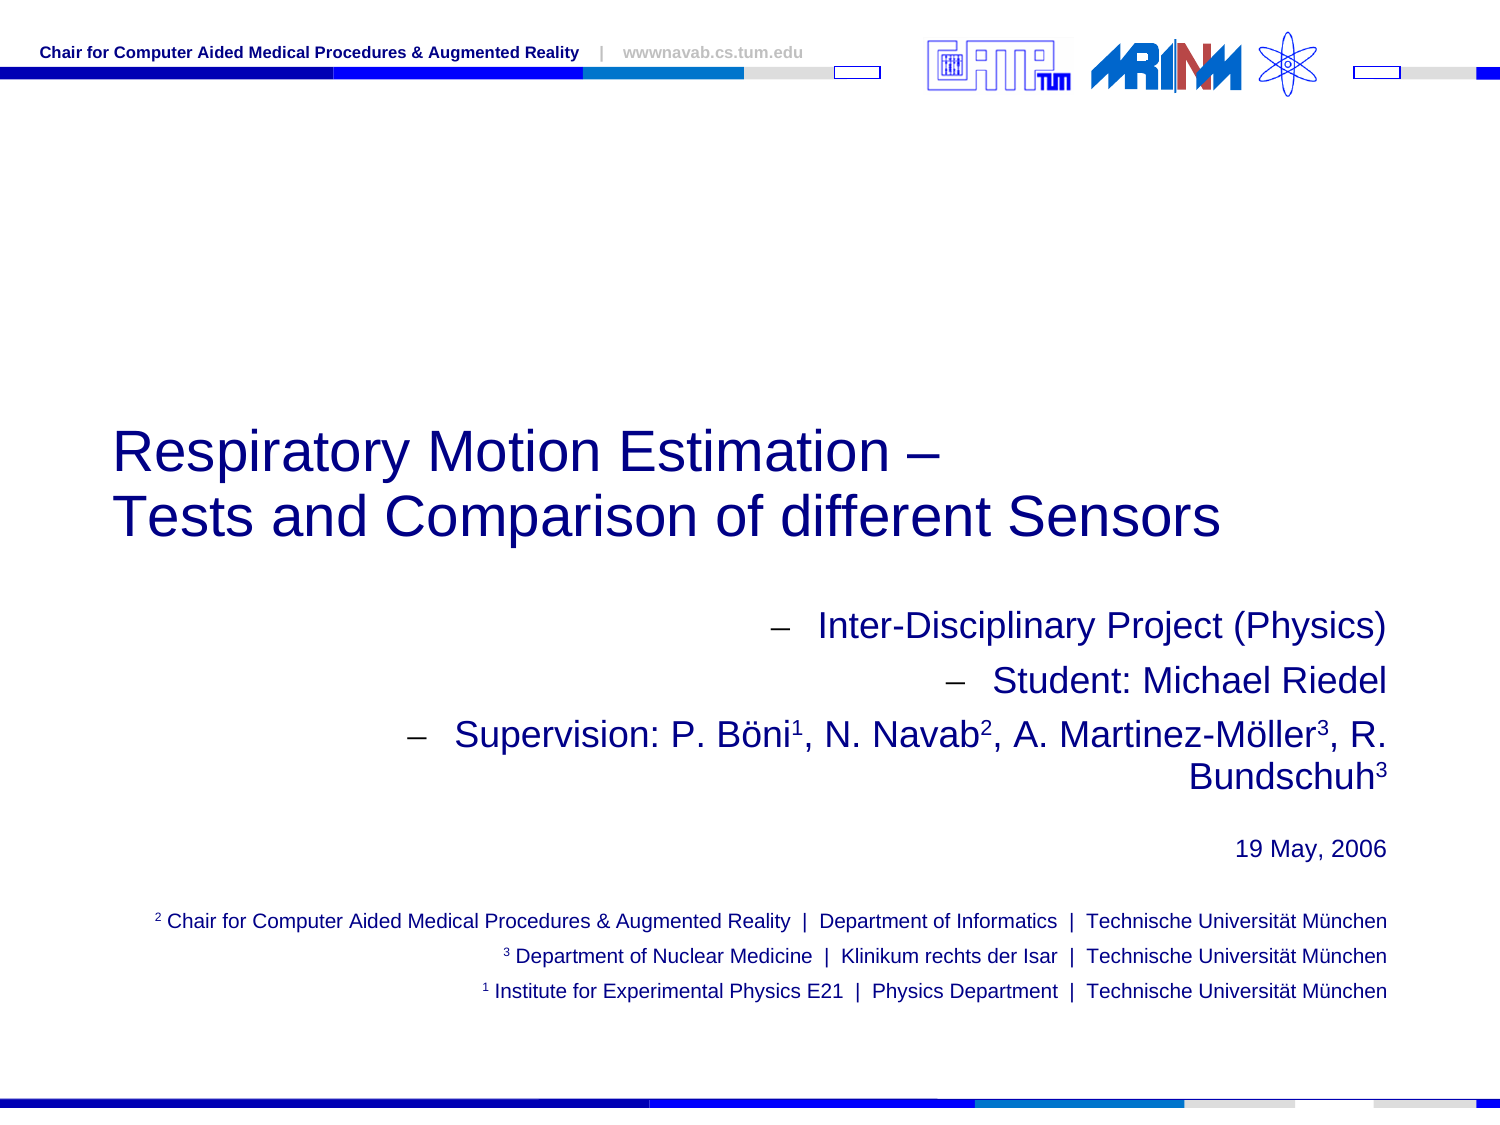

# Respiratory Motion Estimation – Tests and Comparison of different Sensors
Inter-Disciplinary Project (Physics)
Student: Michael Riedel
Supervision: P. Böni1, N. Navab2, A. Martinez-Möller3, R. Bundschuh3
19 May, 2006
2 Chair for Computer Aided Medical Procedures & Augmented Reality | Department of Informatics | Technische Universität München
3 Department of Nuclear Medicine | Klinikum rechts der Isar | Technische Universität München
1 Institute for Experimental Physics E21 | Physics Department | Technische Universität München